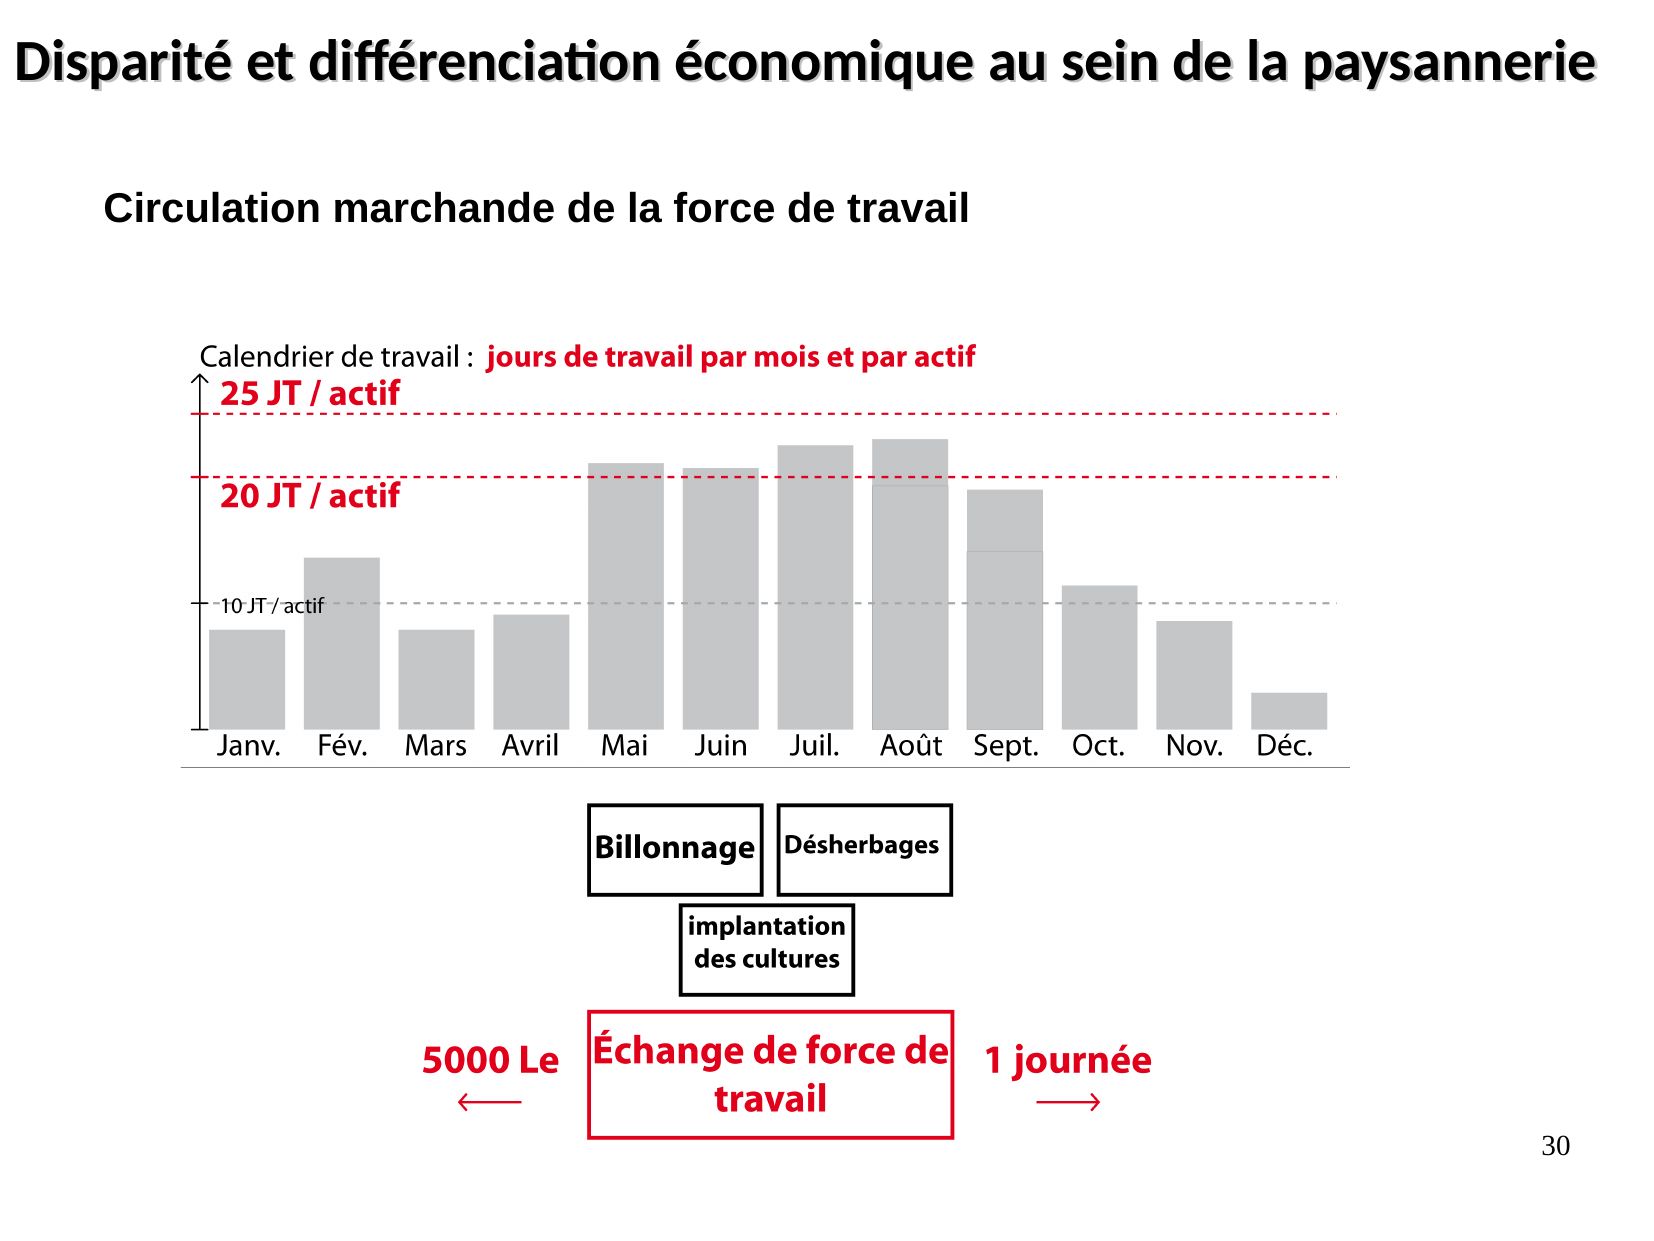

Disparité et différenciation économique au sein de la paysannerie
Circulation marchande de la force de travail
30